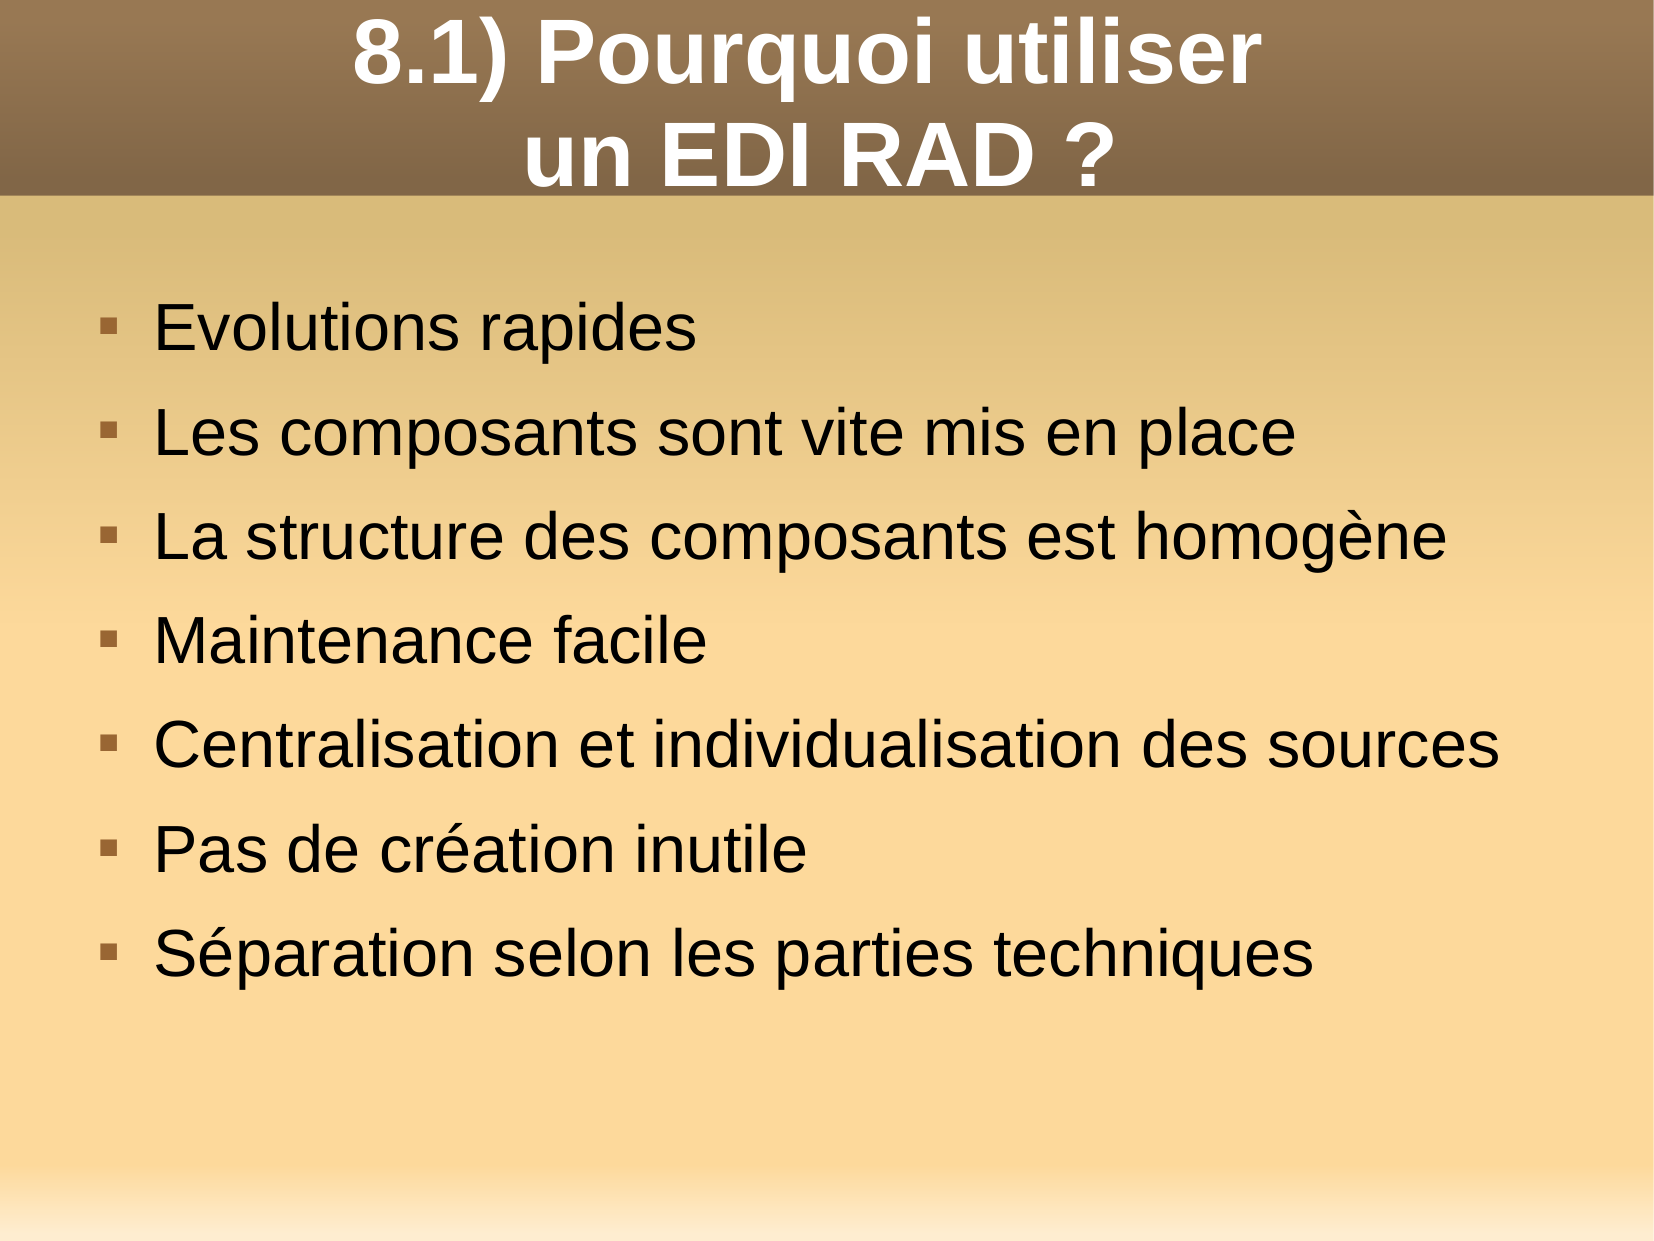

# 8.1) Pourquoi utiliser un EDI RAD ?
Evolutions rapides
Les composants sont vite mis en place
La structure des composants est homogène
Maintenance facile
Centralisation et individualisation des sources
Pas de création inutile
Séparation selon les parties techniques